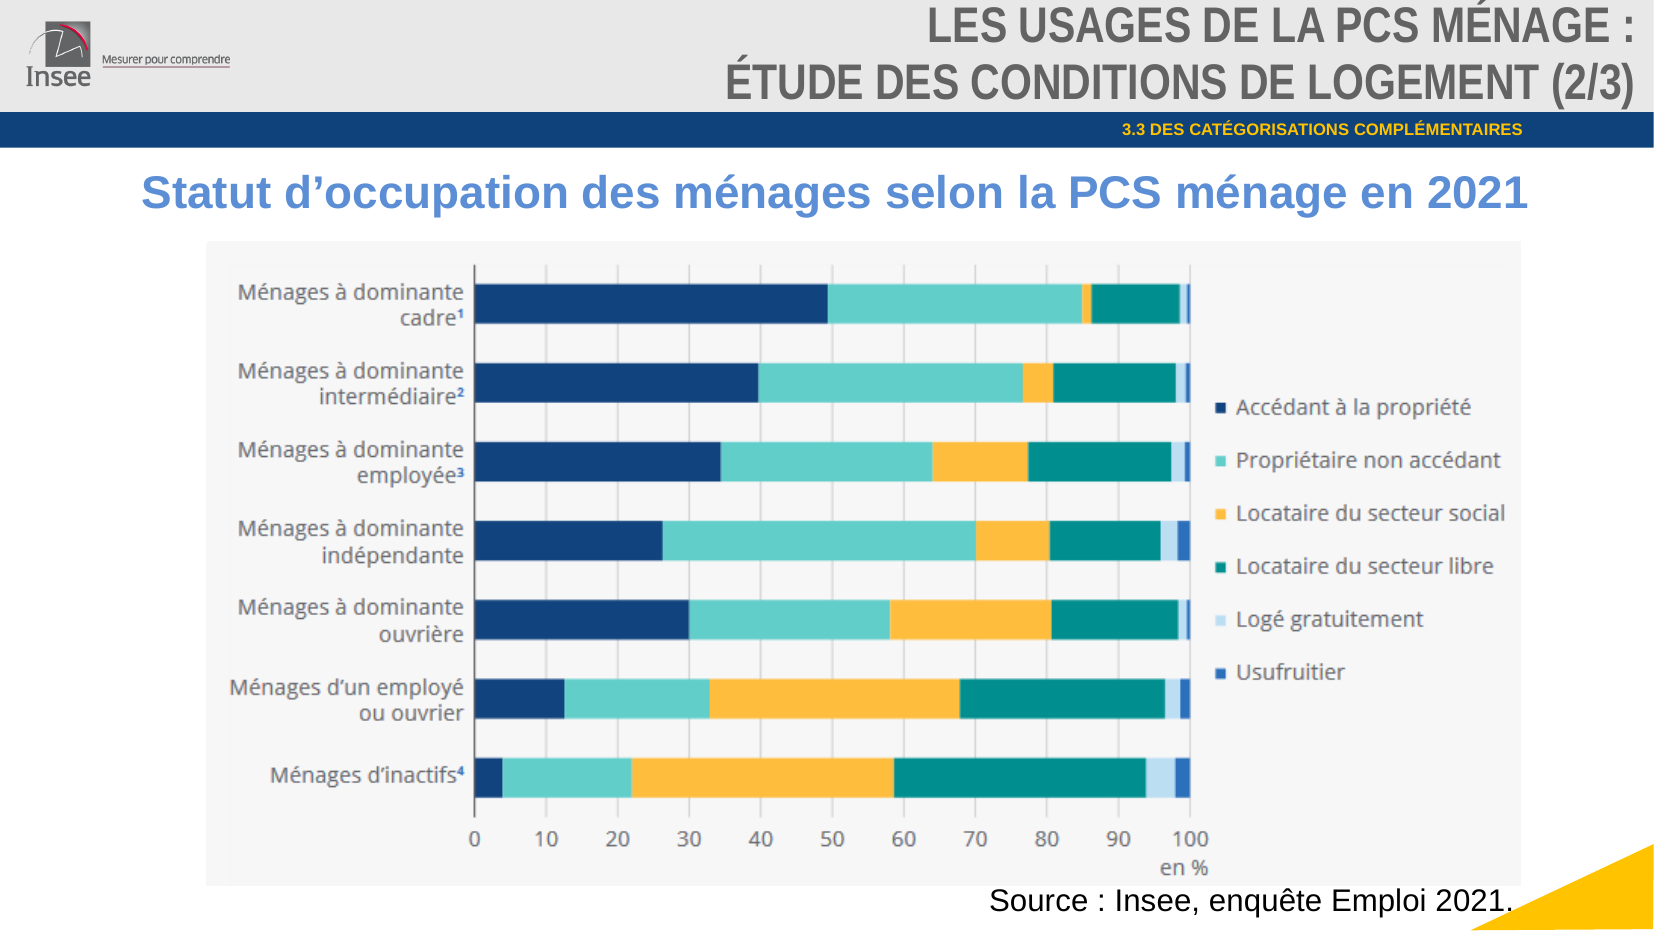

# Les usages de la PCS ménage : étude des conditions de logement (2/3)
Statut d’occupation des ménages selon la PCS ménage en 2021
3.3 des catégorisations complémentaires
Source : Insee, enquête Emploi 2021.